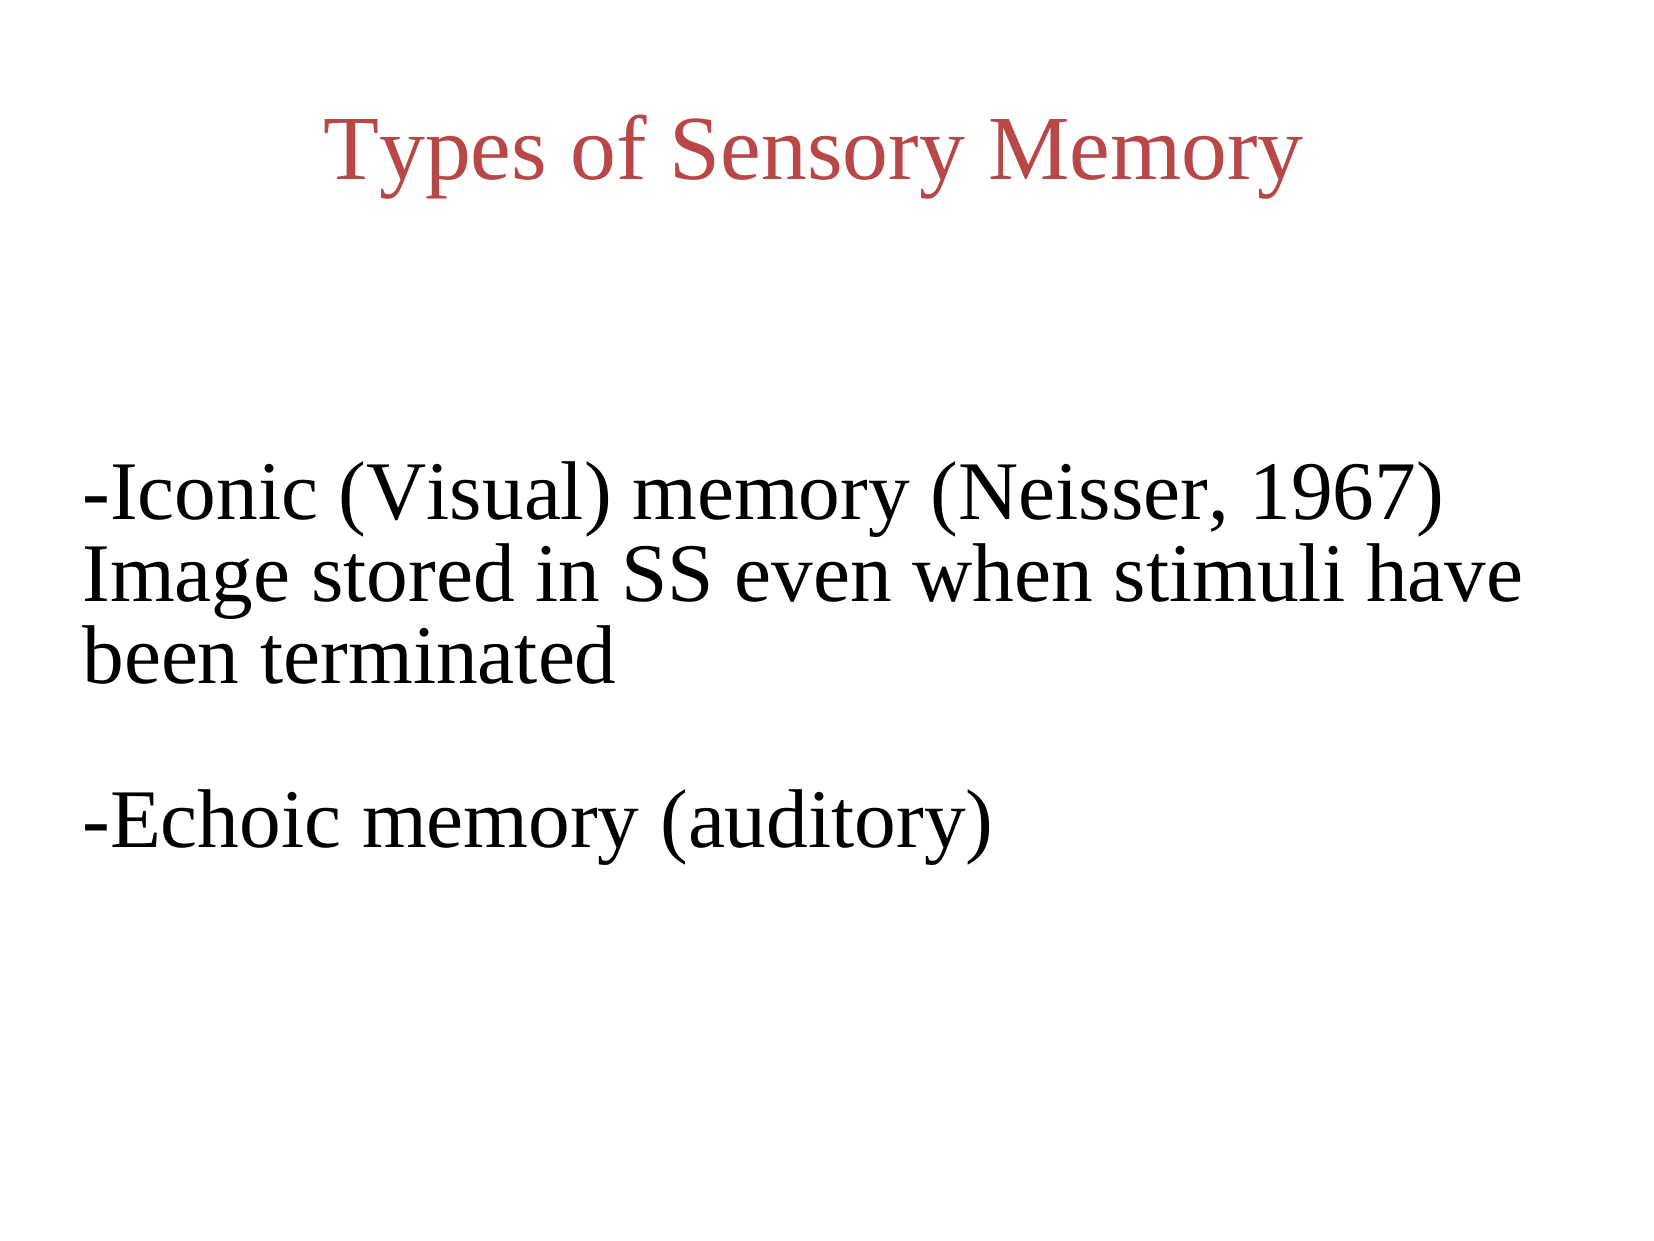

# Types of Sensory Memory
-Iconic (Visual) memory (Neisser, 1967)
Image stored in SS even when stimuli have been terminated
-Echoic memory (auditory)